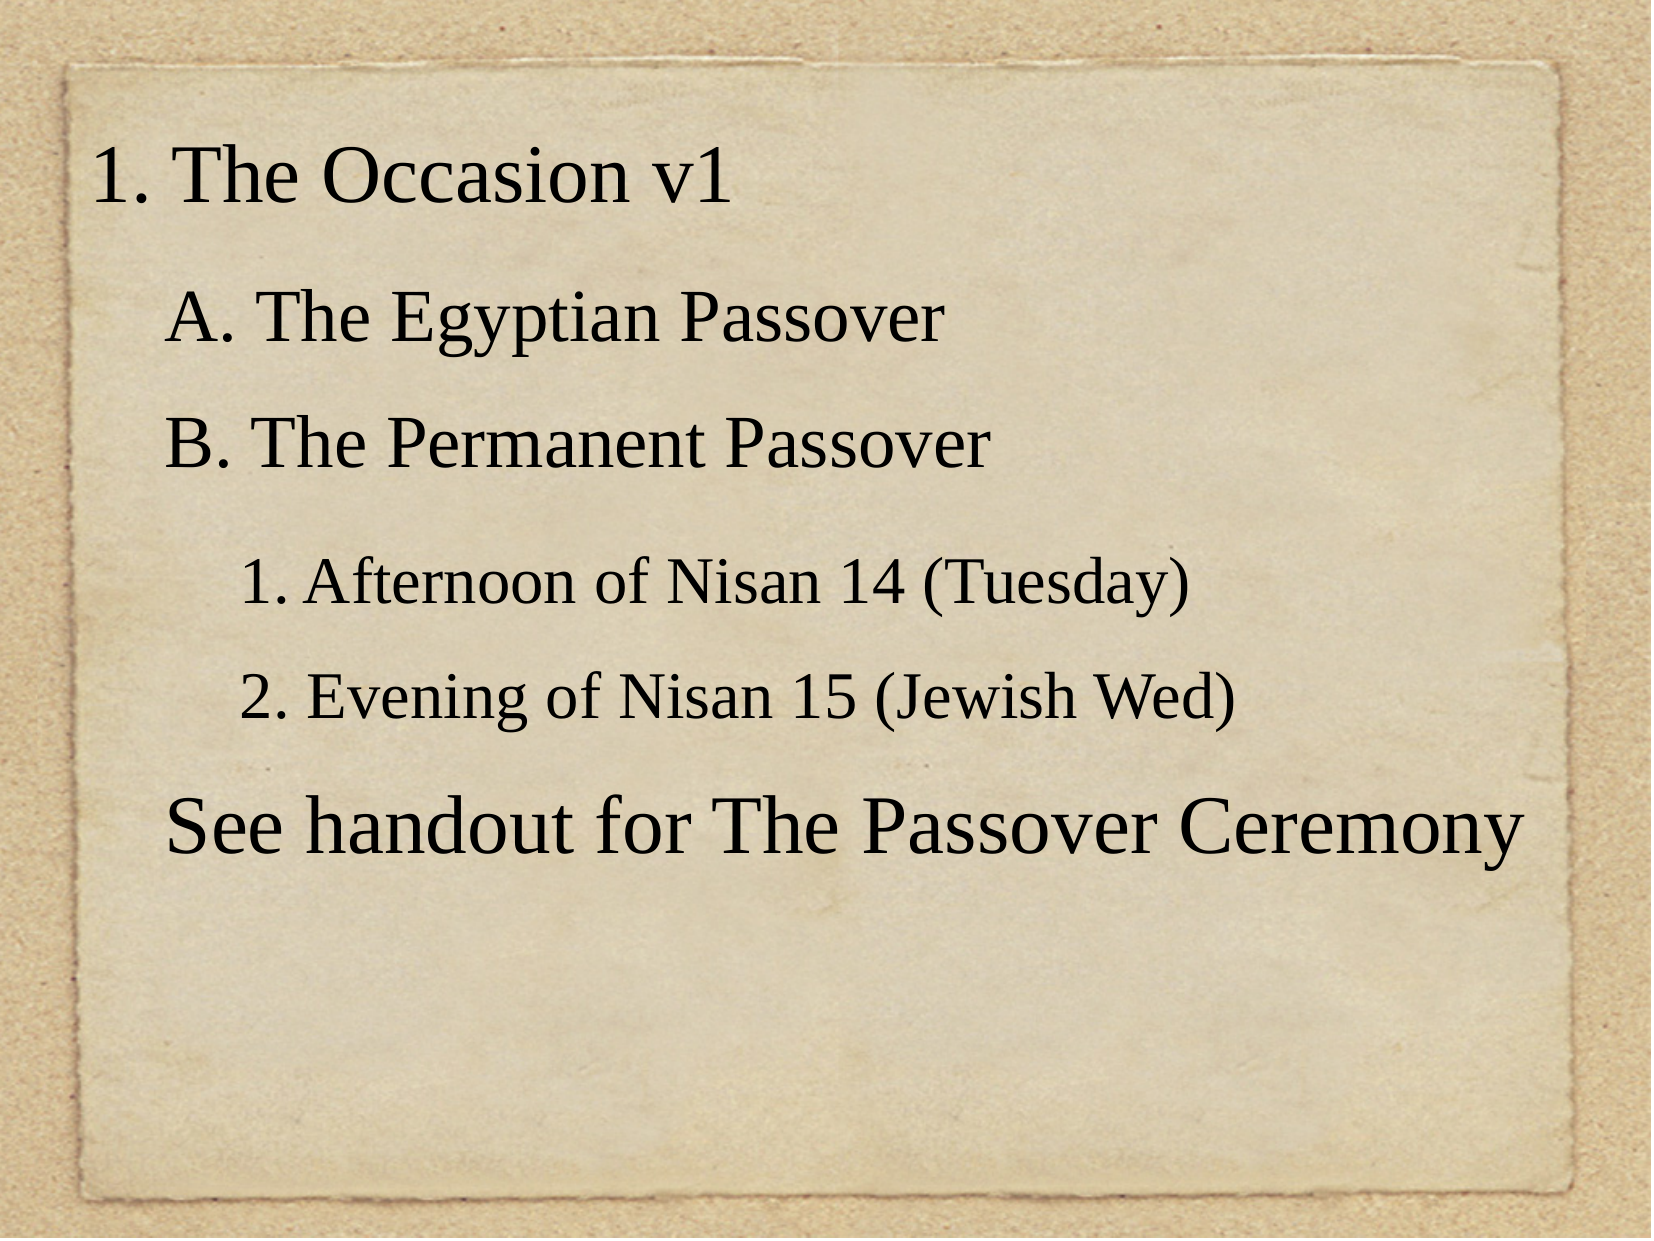

1. The Occasion v1
	A. The Egyptian Passover
	B. The Permanent Passover
		1. Afternoon of Nisan 14 (Tuesday)
		2. Evening of Nisan 15 (Jewish Wed)
	See handout for The Passover Ceremony